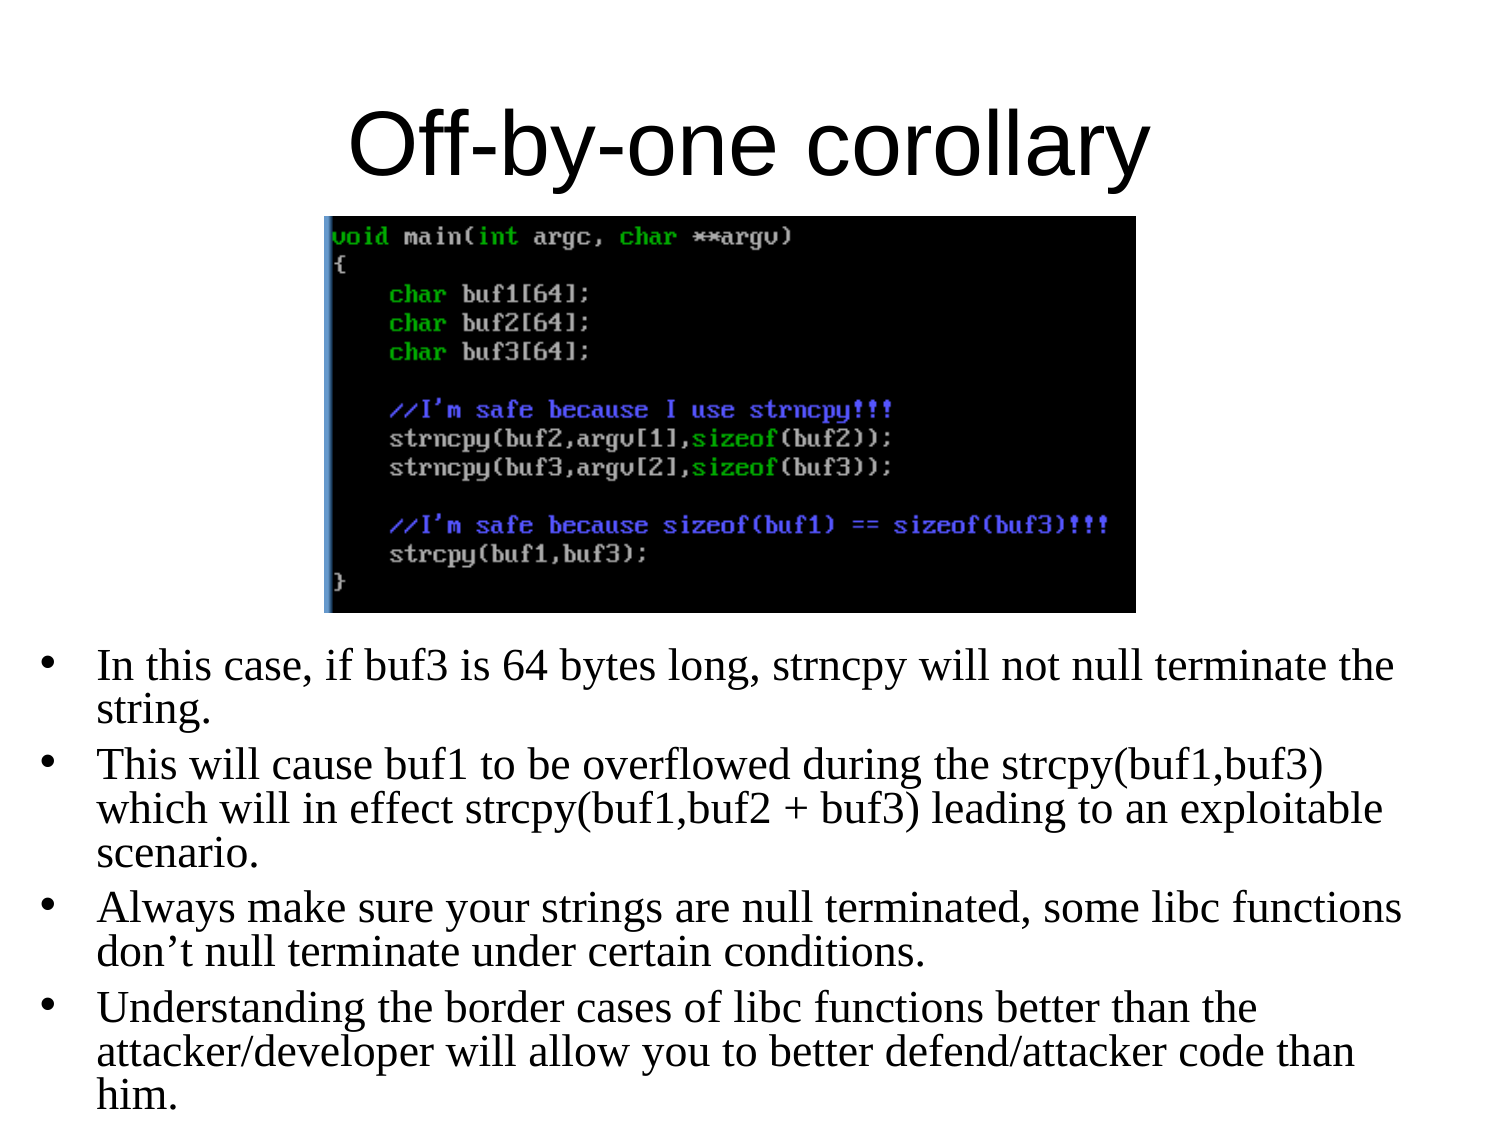

# Off-by-one corollary
In this case, if buf3 is 64 bytes long, strncpy will not null terminate the string.
This will cause buf1 to be overflowed during the strcpy(buf1,buf3) which will in effect strcpy(buf1,buf2 + buf3) leading to an exploitable scenario.
Always make sure your strings are null terminated, some libc functions don’t null terminate under certain conditions.
Understanding the border cases of libc functions better than the attacker/developer will allow you to better defend/attacker code than him.